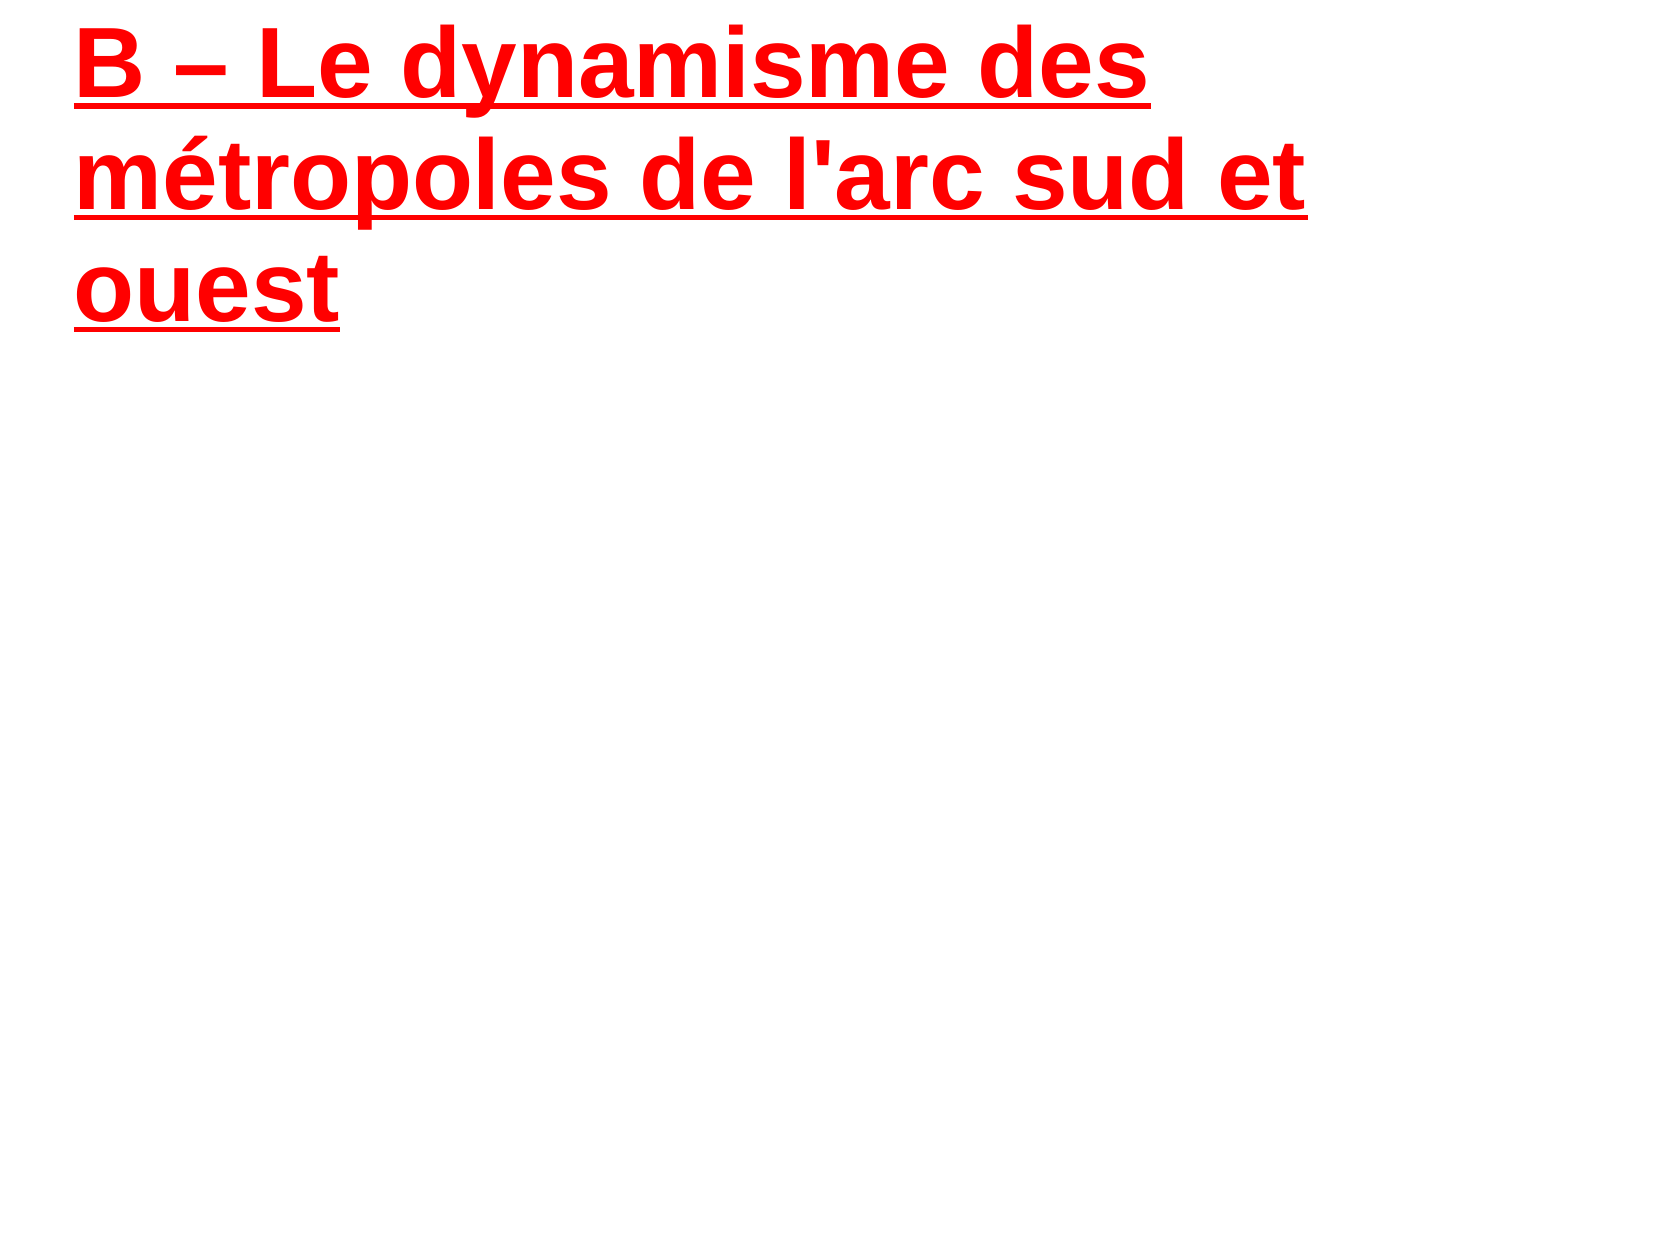

B – Le dynamisme des métropoles de l'arc sud et ouest